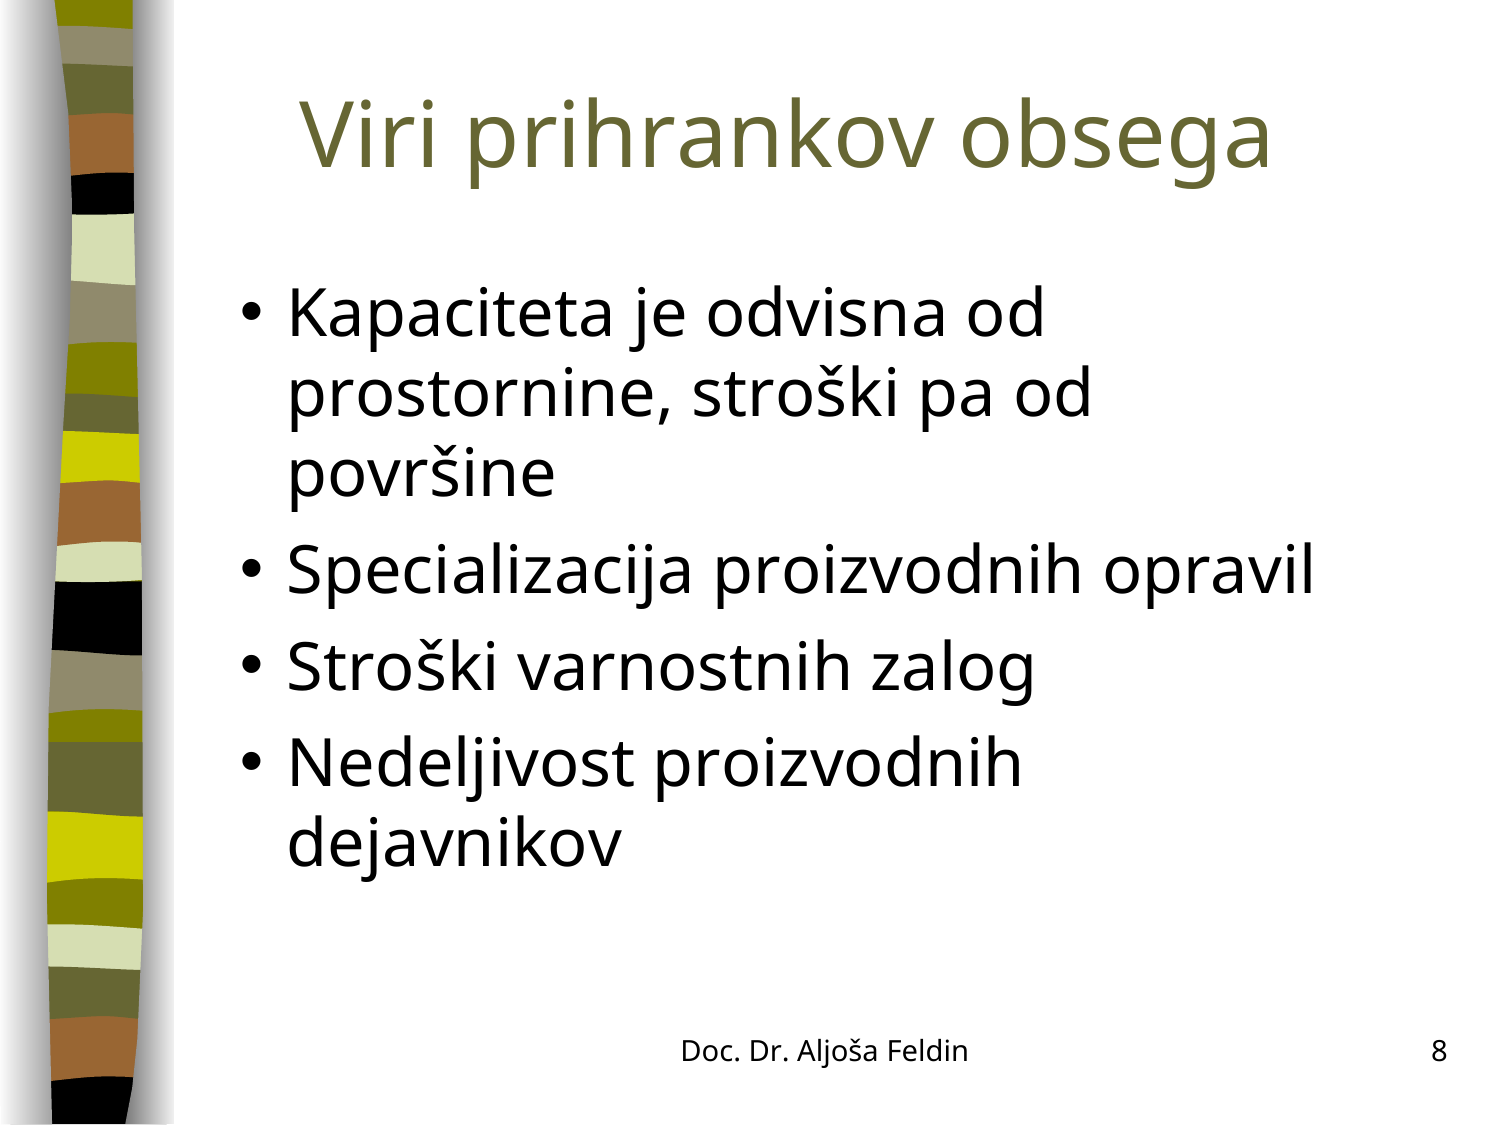

Viri prihrankov obsega
Kapaciteta je odvisna od prostornine, stroški pa od površine
Specializacija proizvodnih opravil
Stroški varnostnih zalog
Nedeljivost proizvodnih dejavnikov
Doc. Dr. Aljoša Feldin